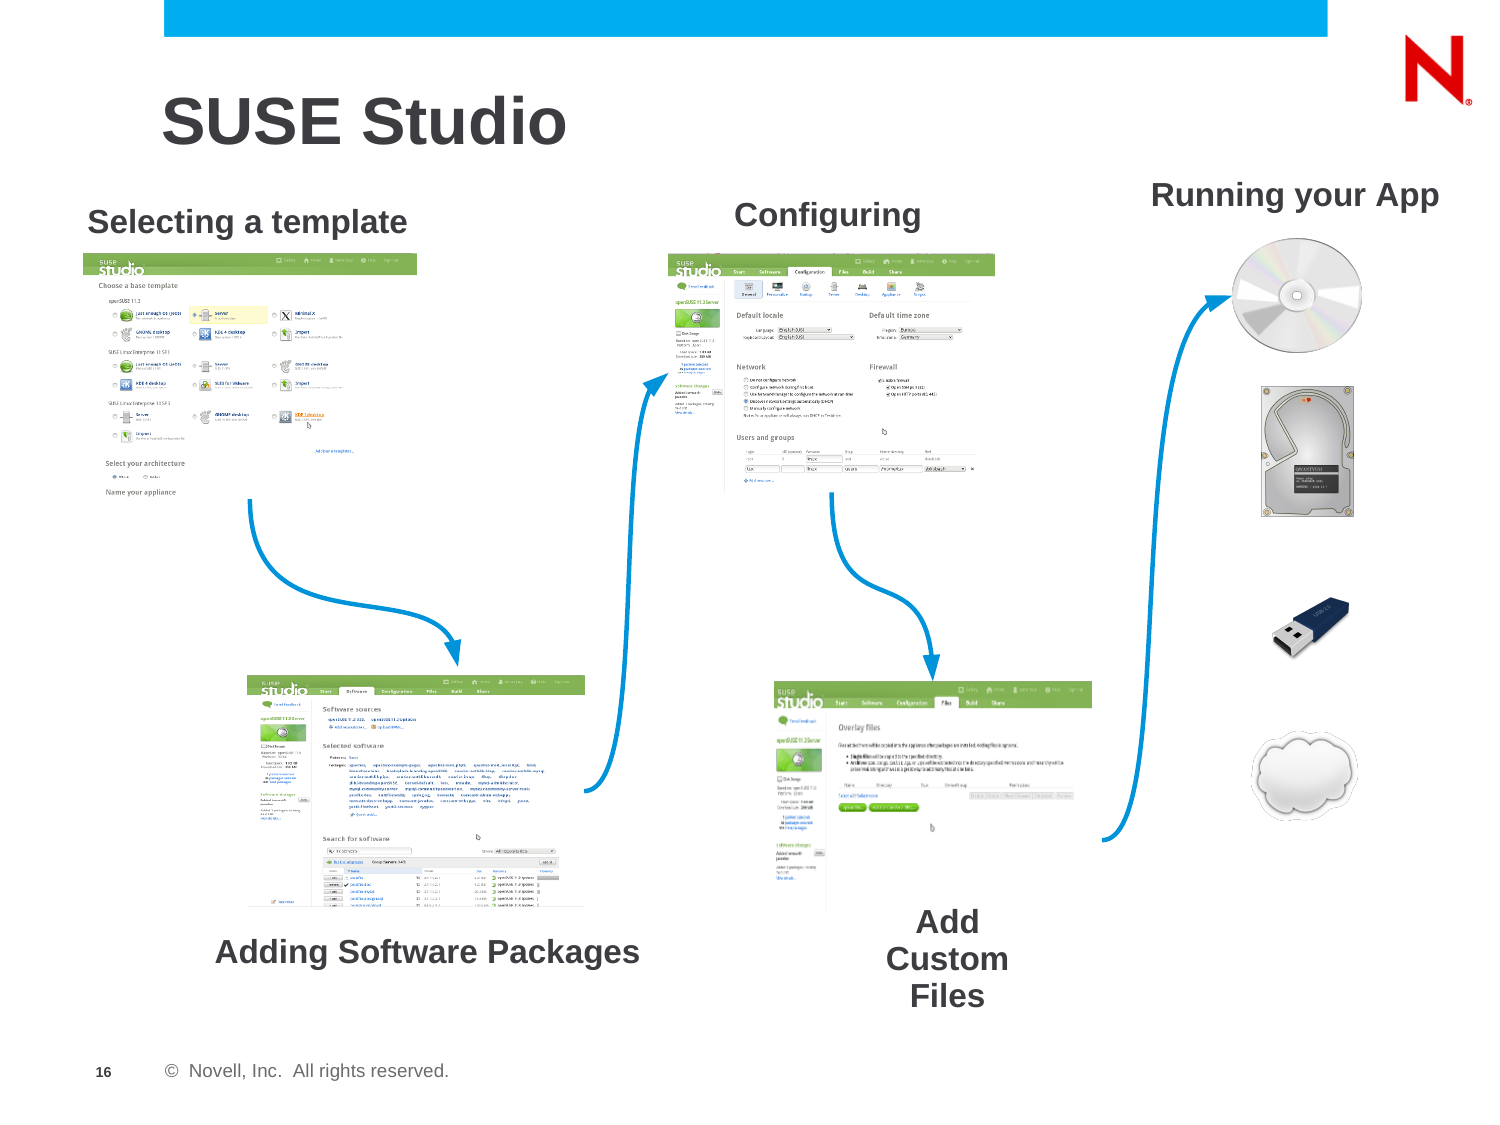

# SUSE Studio
Running your App
Configuring
Selecting a template
Add Custom Files
Adding Software Packages